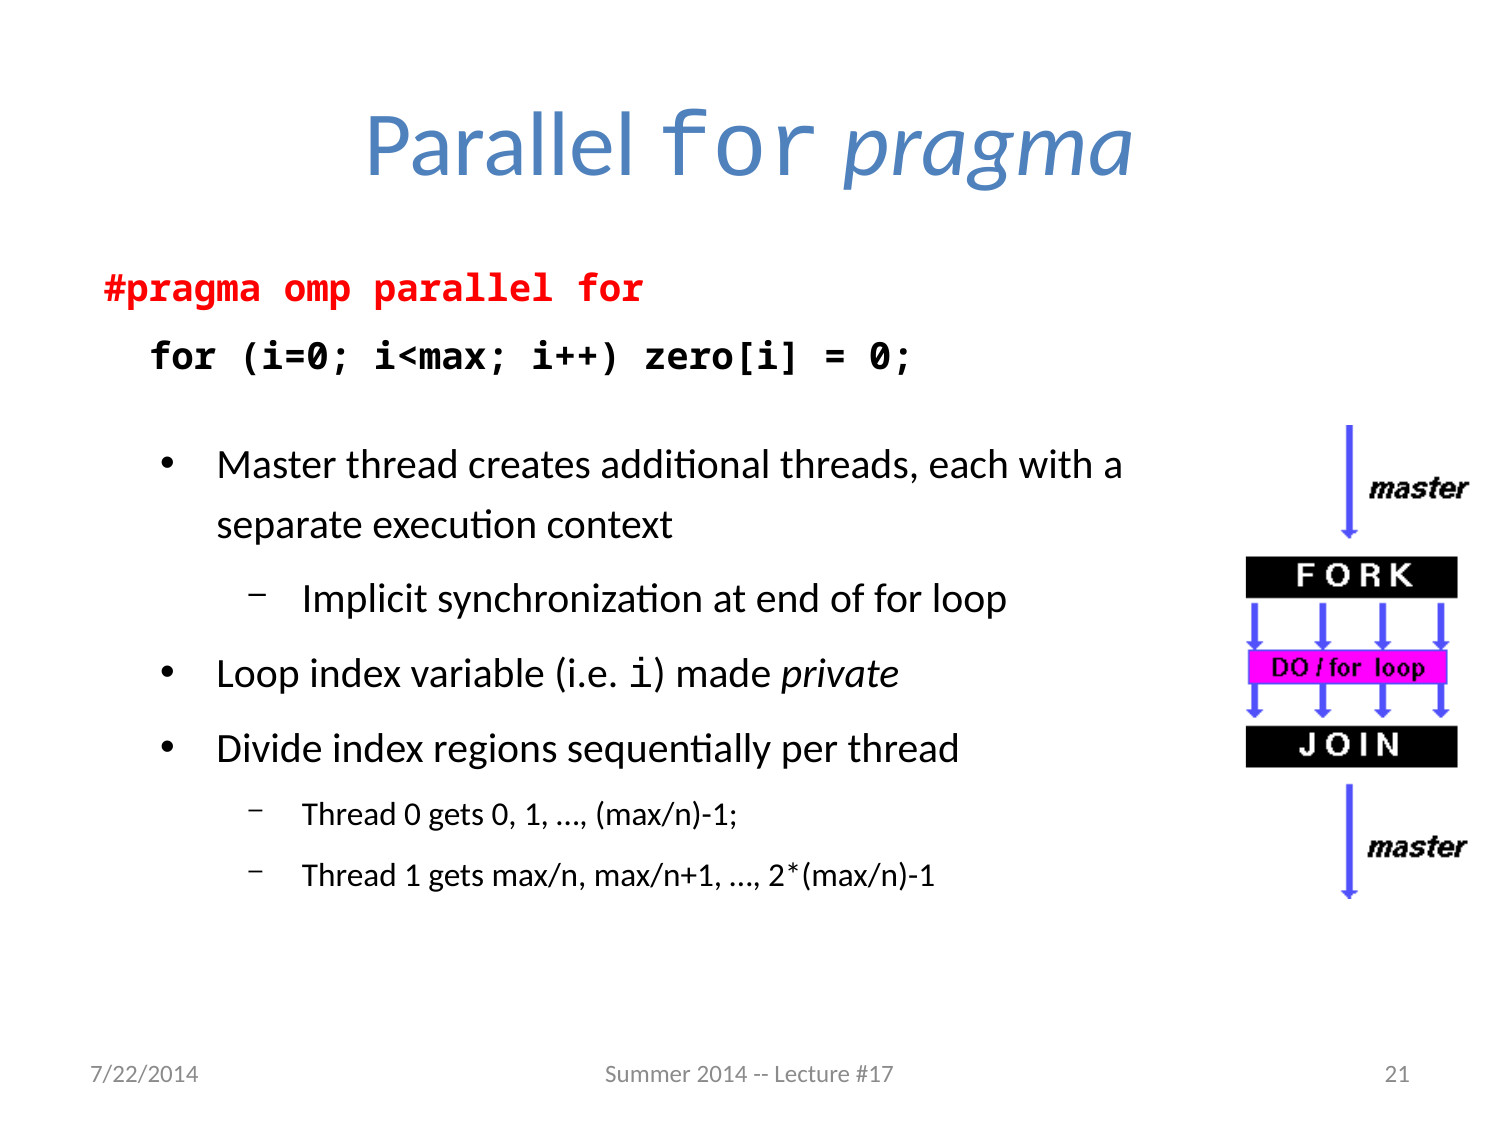

# Parallel for pragma
#pragma omp parallel for
 for (i=0; i<max; i++) zero[i] = 0;
Master thread creates additional threads, each with a separate execution context
Implicit synchronization at end of for loop
Loop index variable (i.e. i) made private
Divide index regions sequentially per thread
Thread 0 gets 0, 1, …, (max/n)-1;
Thread 1 gets max/n, max/n+1, …, 2*(max/n)-1
7/22/2014
Summer 2014 -- Lecture #17